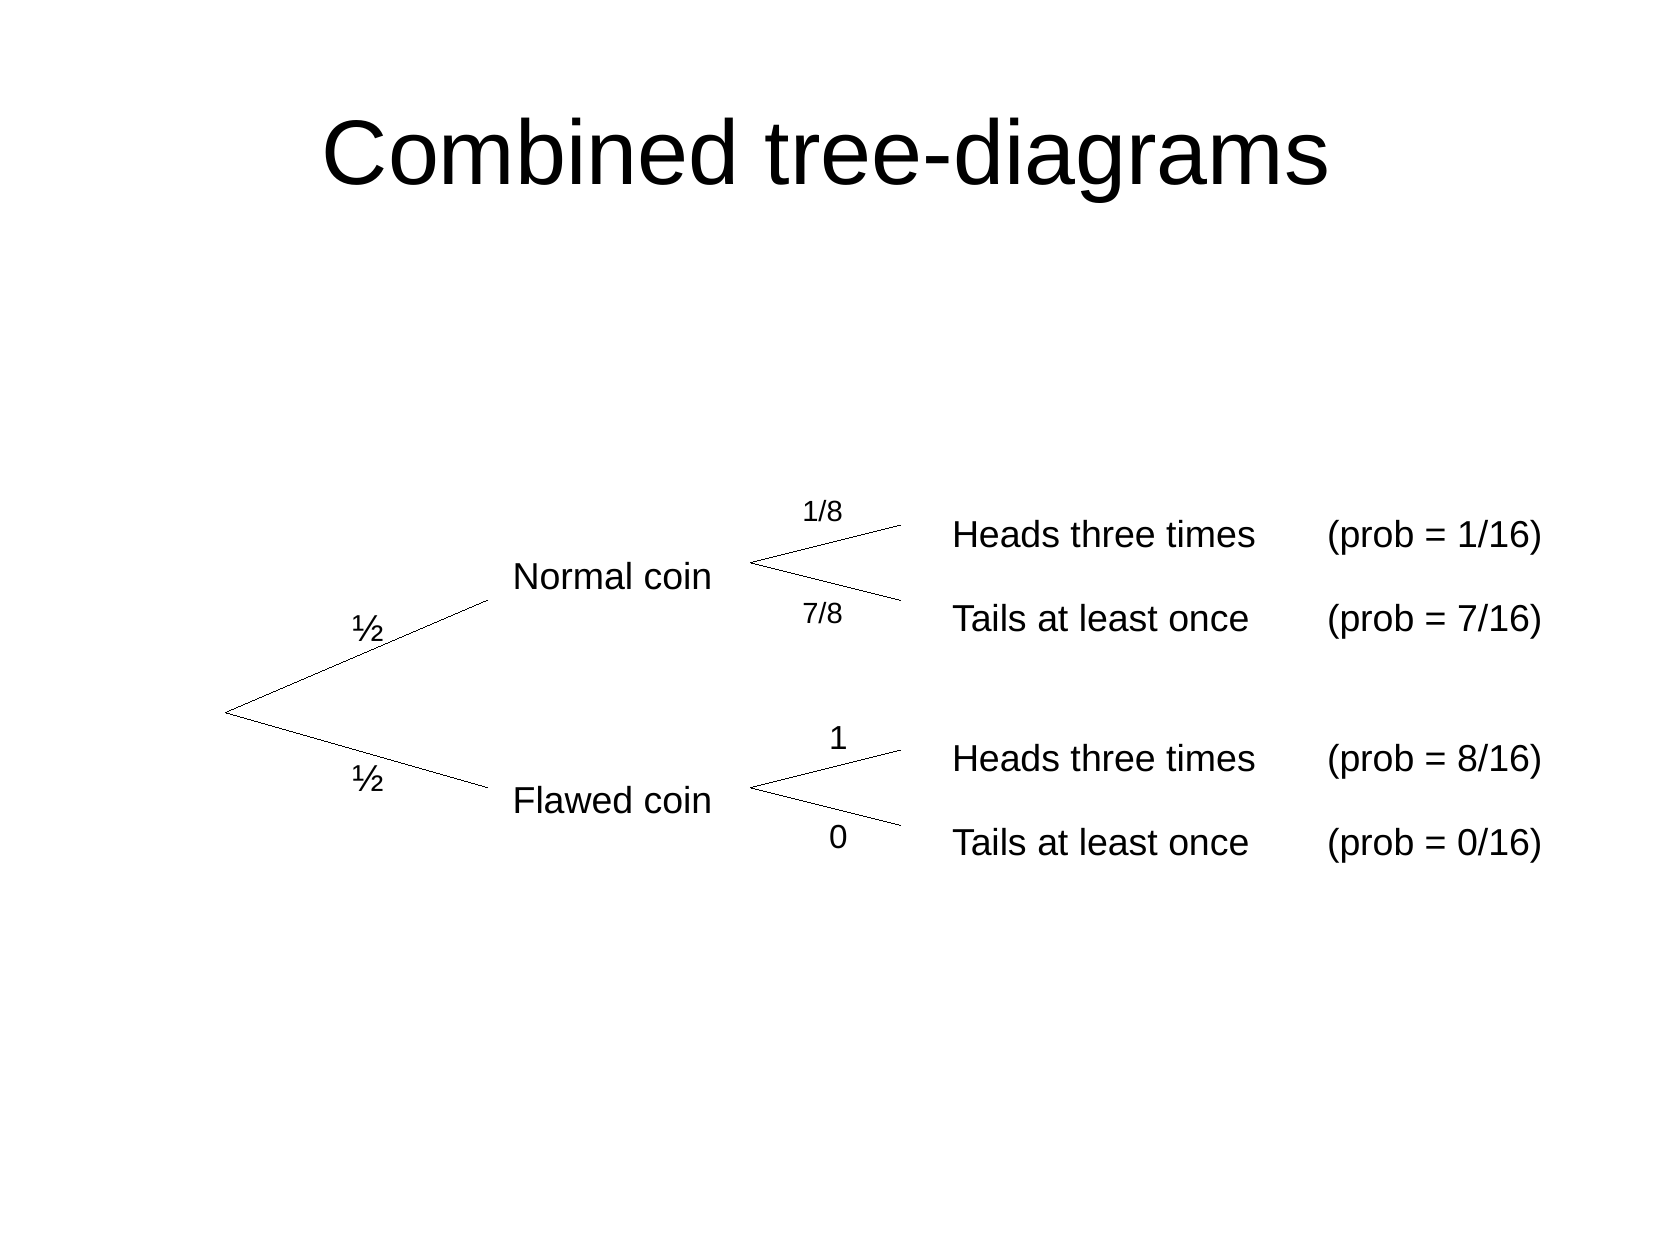

# Combined tree-diagrams
				 					Heads three times	(prob = 1/16)
			 Normal coin
									Tails at least once 	(prob = 7/16)
									Heads three times	(prob = 8/16)
			 Flawed coin
									Tails at least once		(prob = 0/16)
1/8
7/8
½
1
½
0